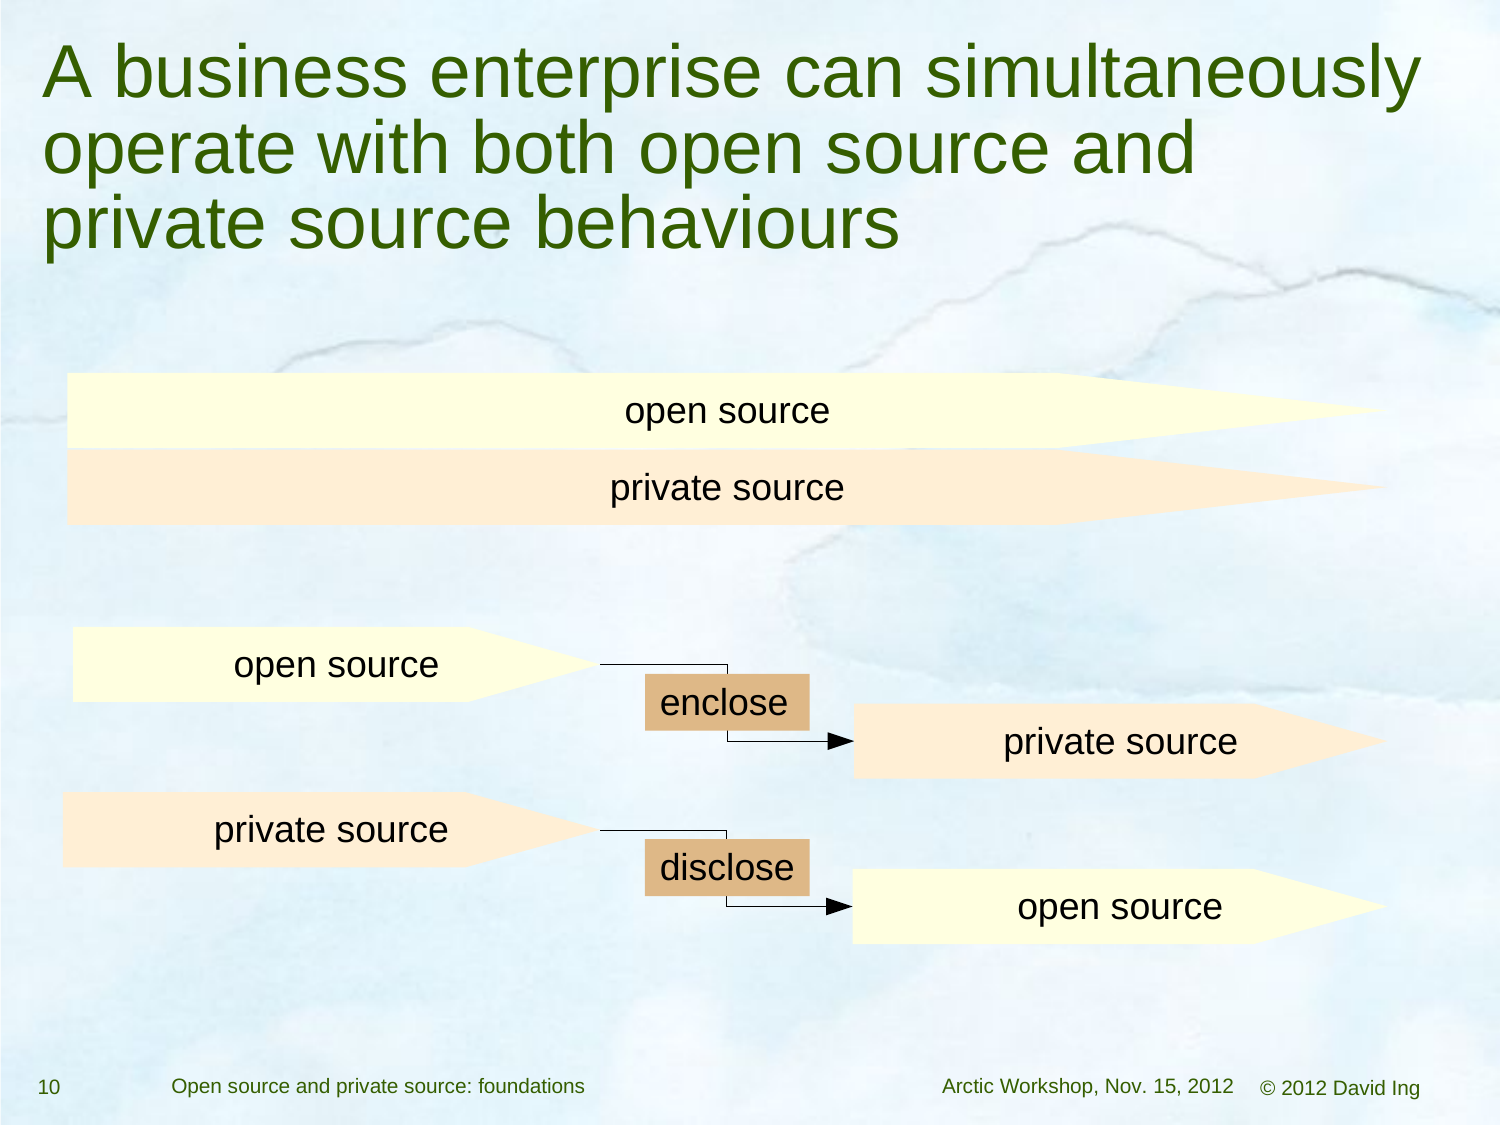

# A business enterprise can simultaneously operate with both open source and private source behaviours
open source
private source
open source
enclose
private source
private source
disclose
open source
Open source and private source: foundations
Arctic Workshop, Nov. 15, 2012
10